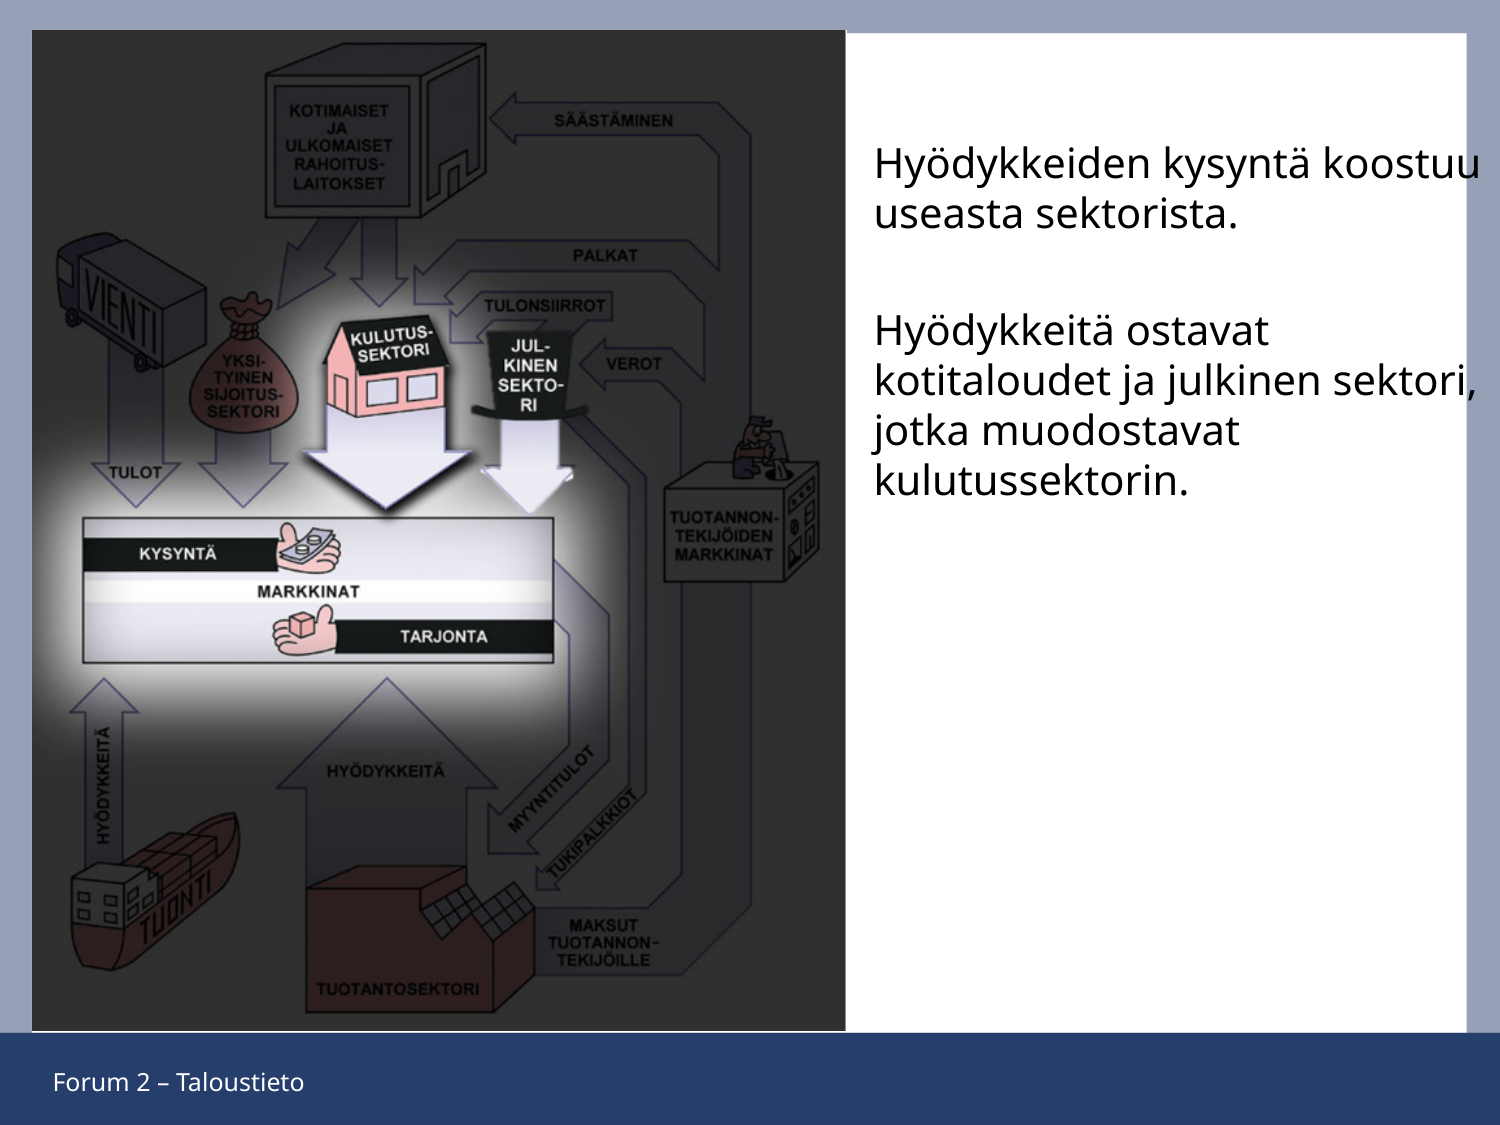

# Hyödykkeiden kysyntä koostuu useasta sektorista.
Hyödykkeitä ostavat kotitaloudet ja julkinen sektori, jotka muodostavat kulutussektorin.